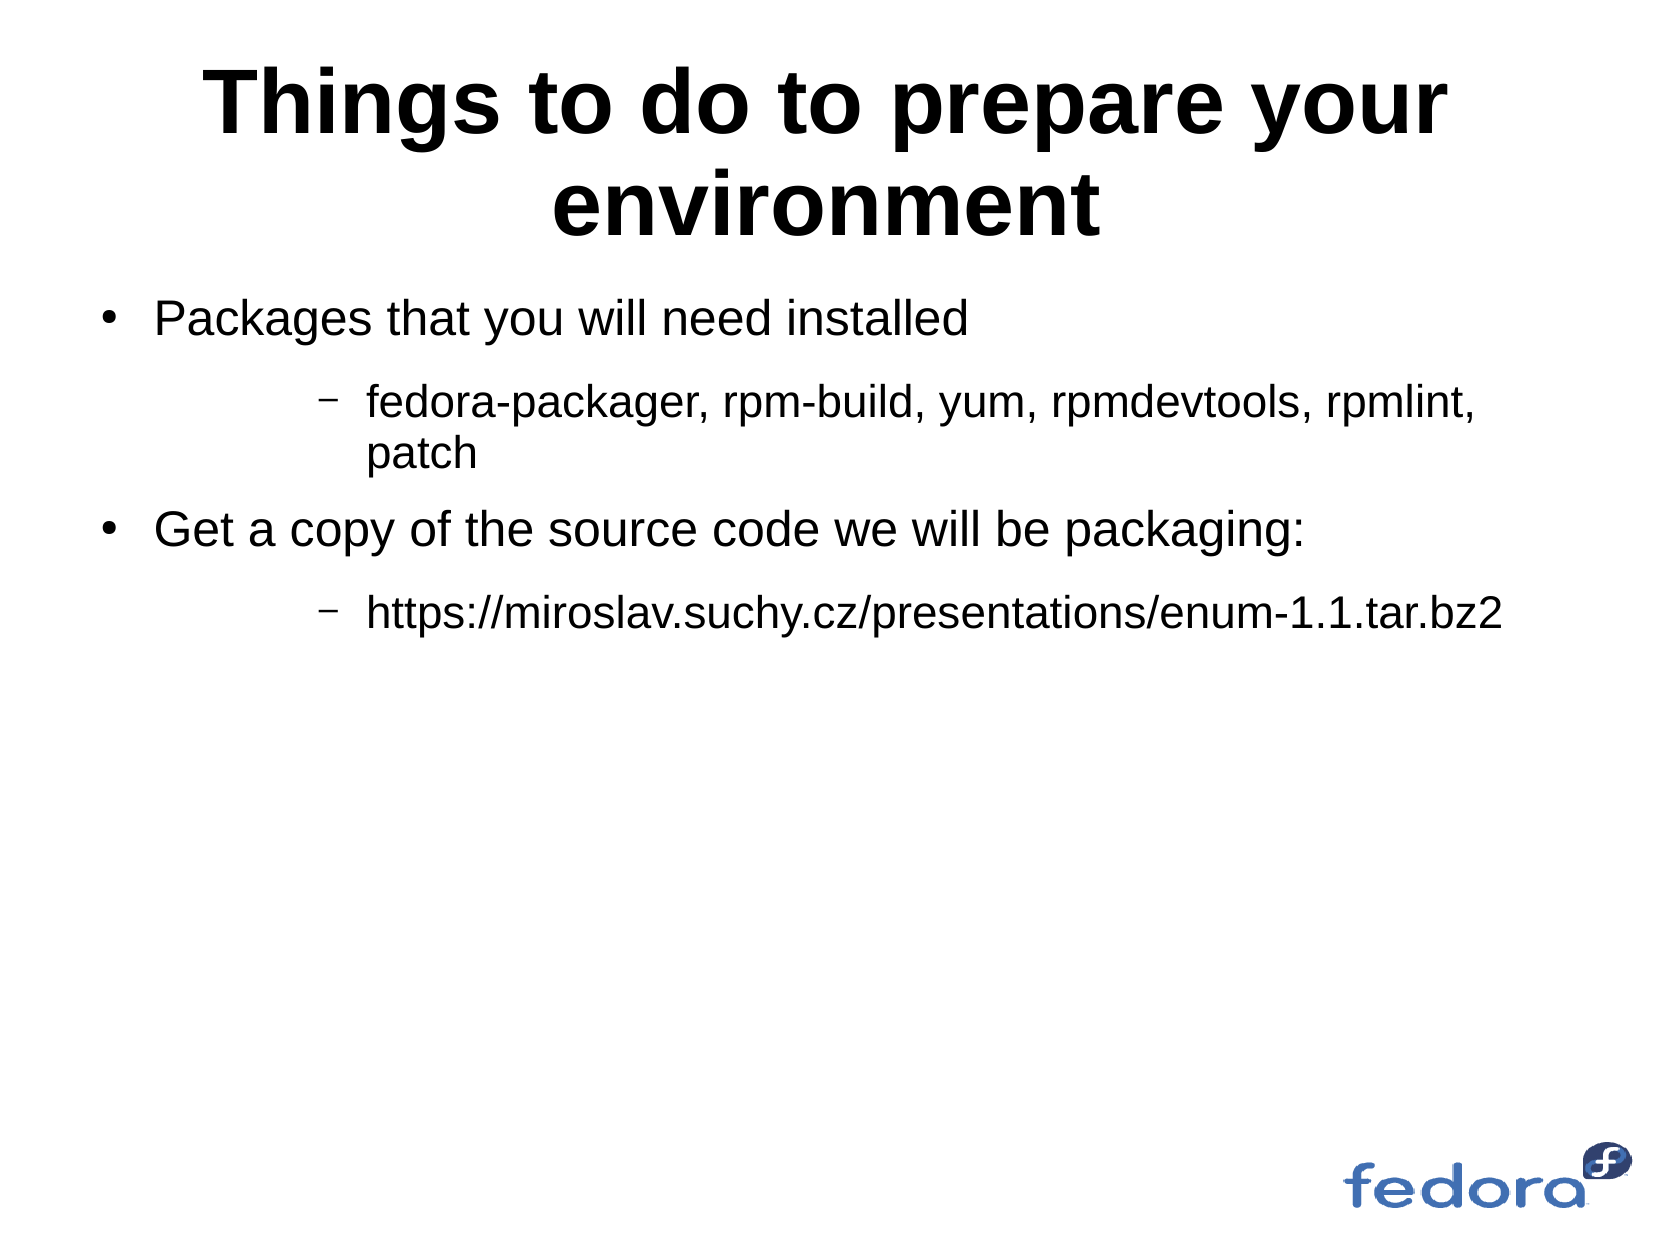

# Things to do to prepare your environment
Packages that you will need installed
fedora-packager, rpm-build, yum, rpmdevtools, rpmlint, patch
Get a copy of the source code we will be packaging:
https://miroslav.suchy.cz/presentations/enum-1.1.tar.bz2